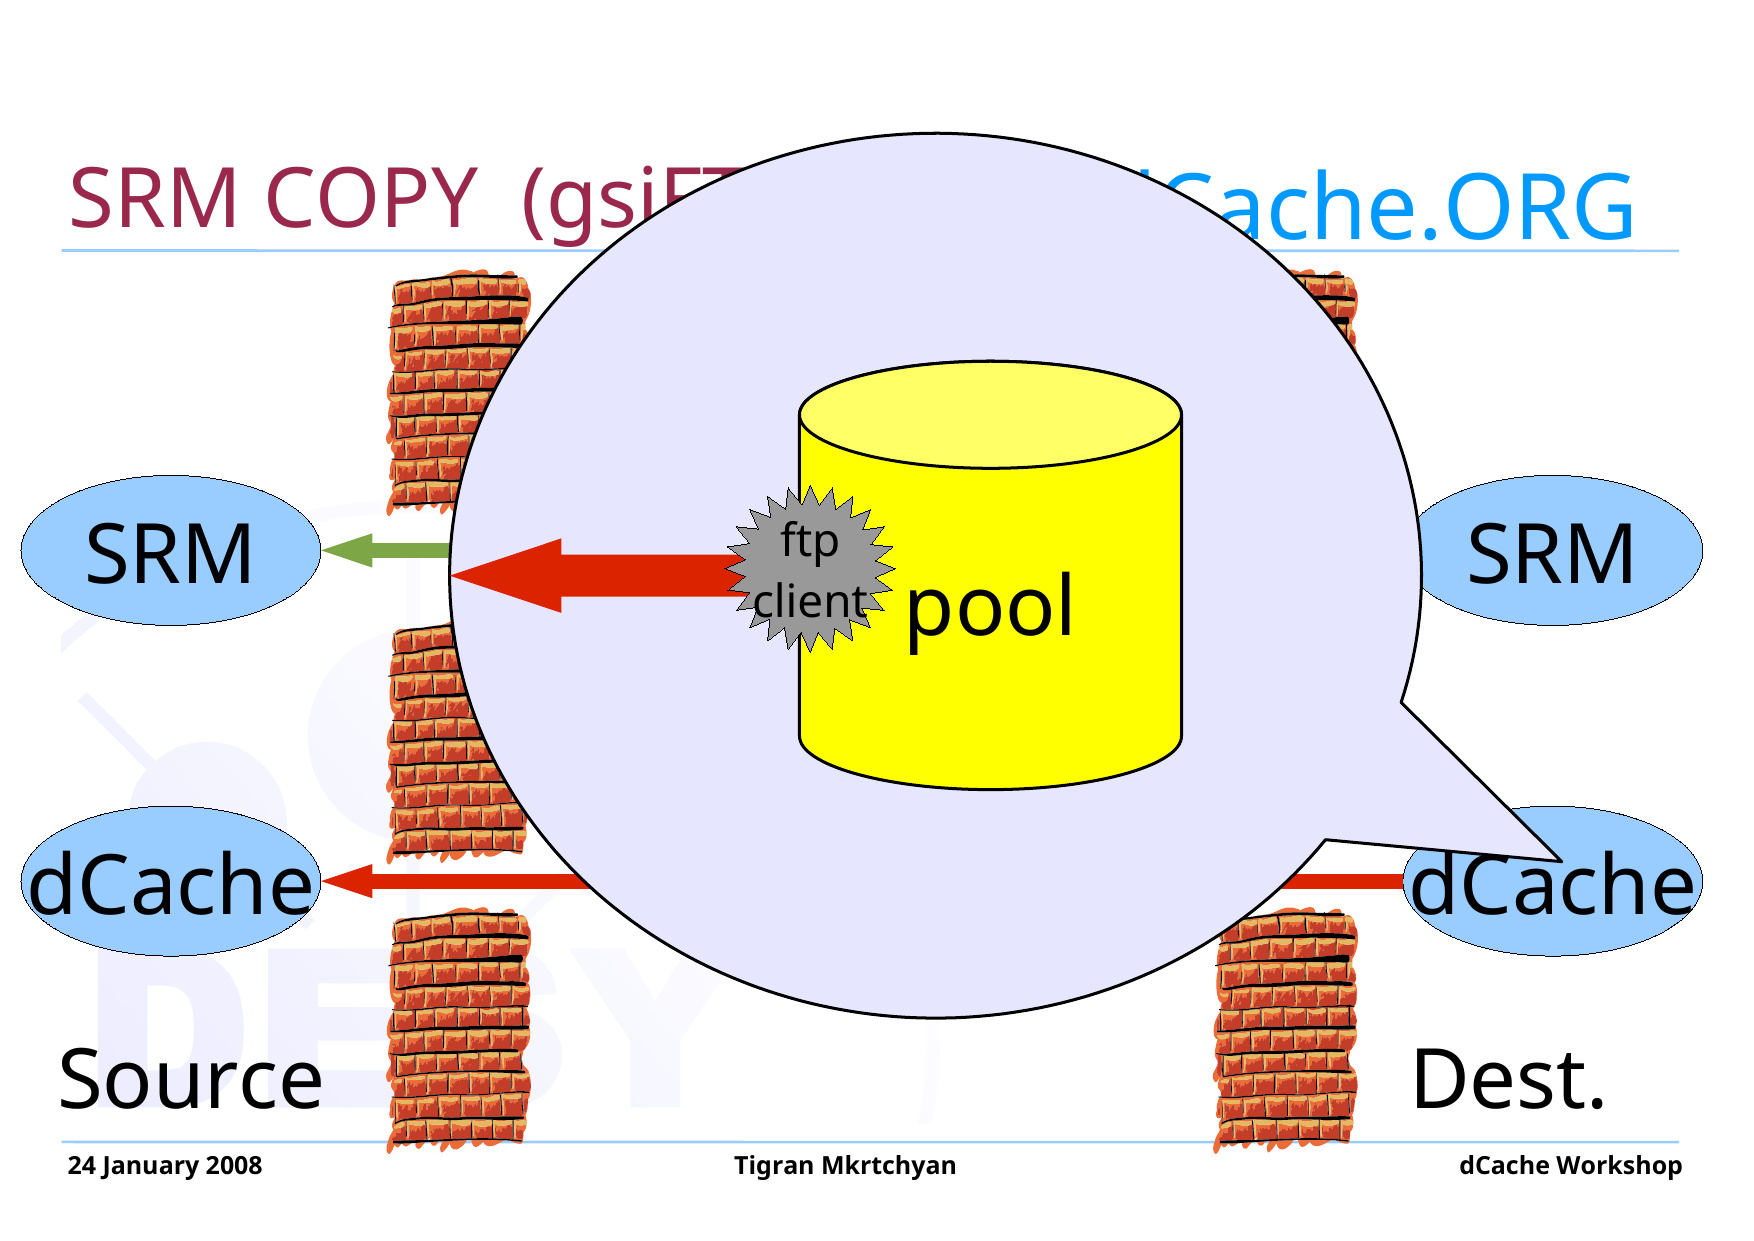

SRM COPY (gsiFTP)
pool
get TURL
SRM
SRM
ftp
client
ftp read
dCache
dCache
Source
Dest.